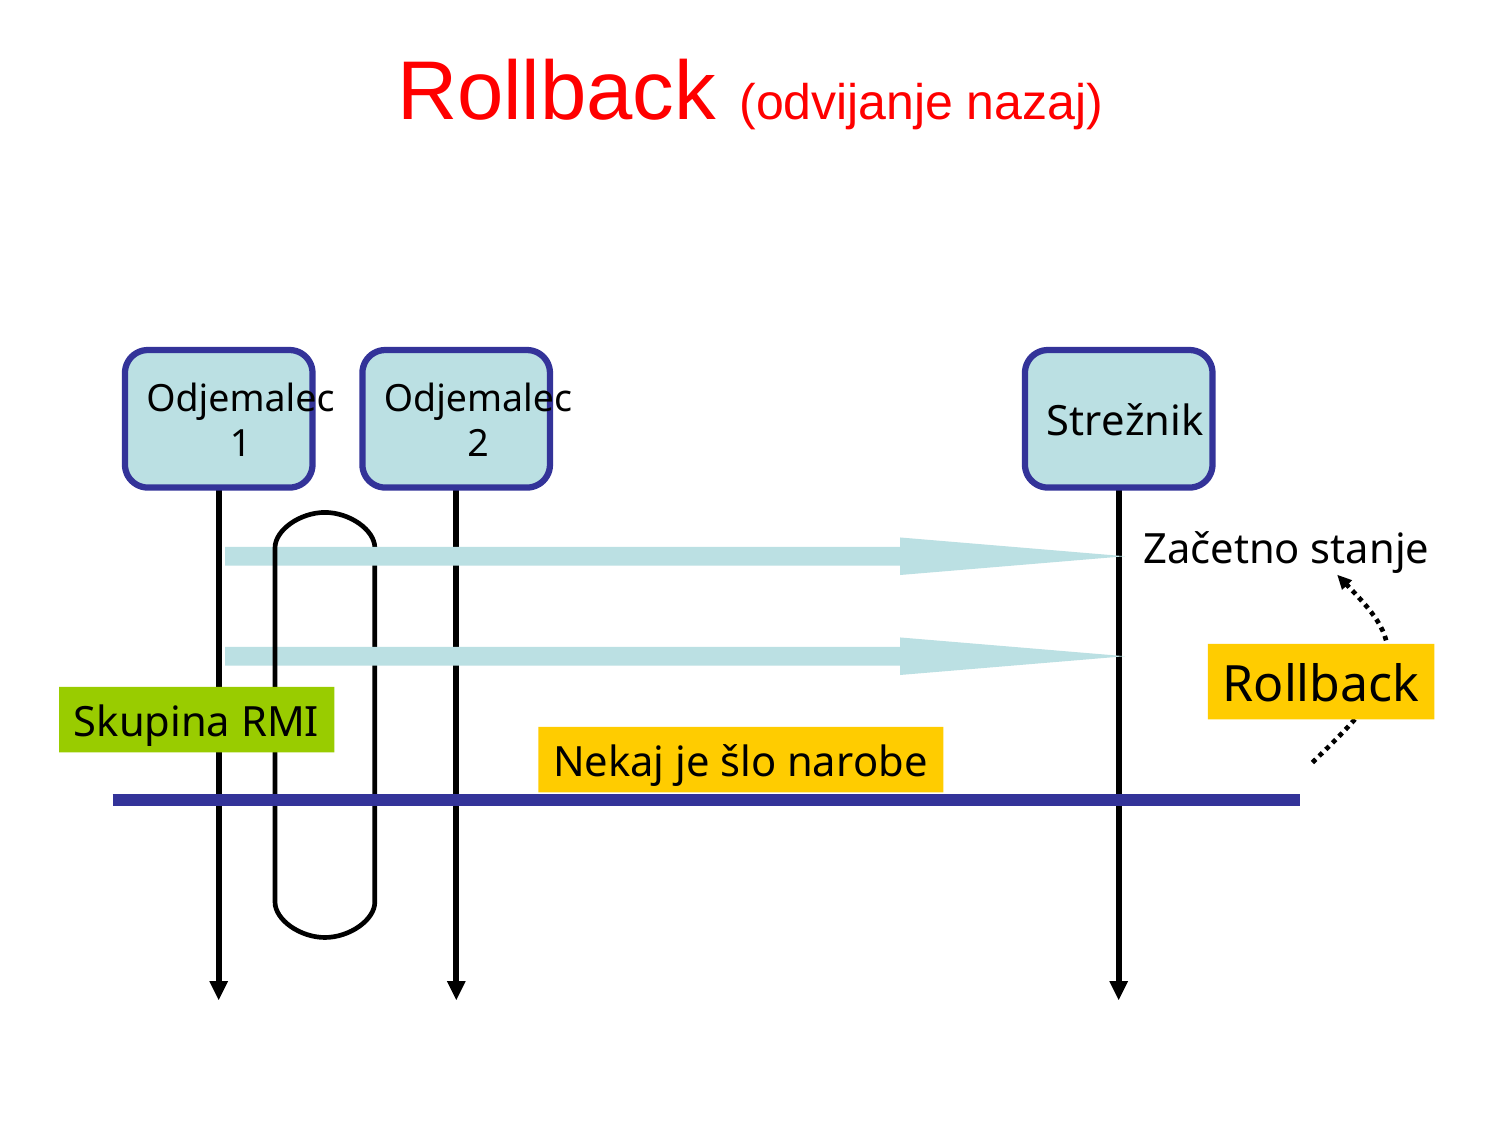

# Rollback (odvijanje nazaj)
Odjemalec
1
Odjemalec
2
Strežnik
Začetno stanje
Rollback
Skupina RMI
Nekaj je šlo narobe